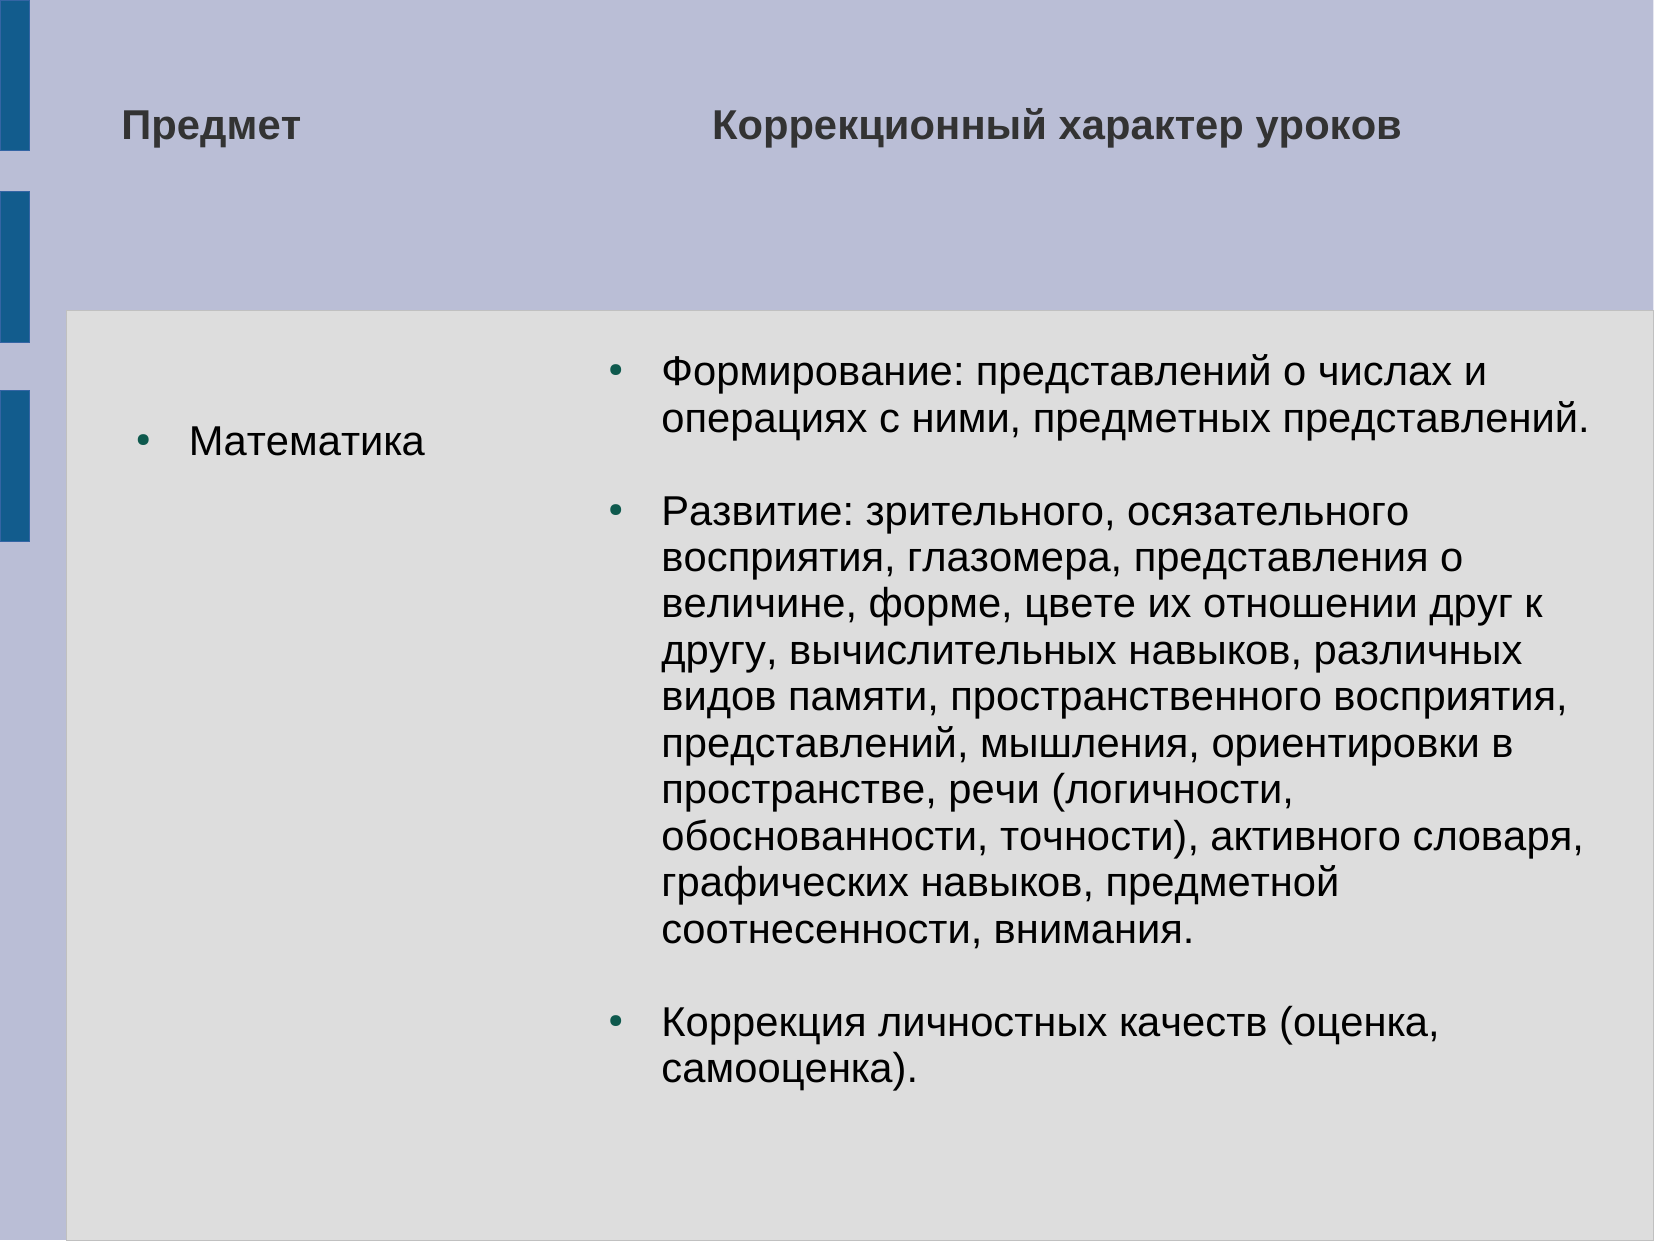

# Предмет						Коррекционный характер уроков
Математика
Формирование: представлений о числах и операциях с ними, предметных представлений.
Развитие: зрительного, осязательного восприятия, глазомера, представления о величине, форме, цвете их отношении друг к другу, вычислительных навыков, различных видов памяти, пространственного восприятия, представлений, мышления, ориентировки в пространстве, речи (логичности, обоснованности, точности), активного словаря, графических навыков, предметной соотнесенности, внимания.
Коррекция личностных качеств (оценка, самооценка).